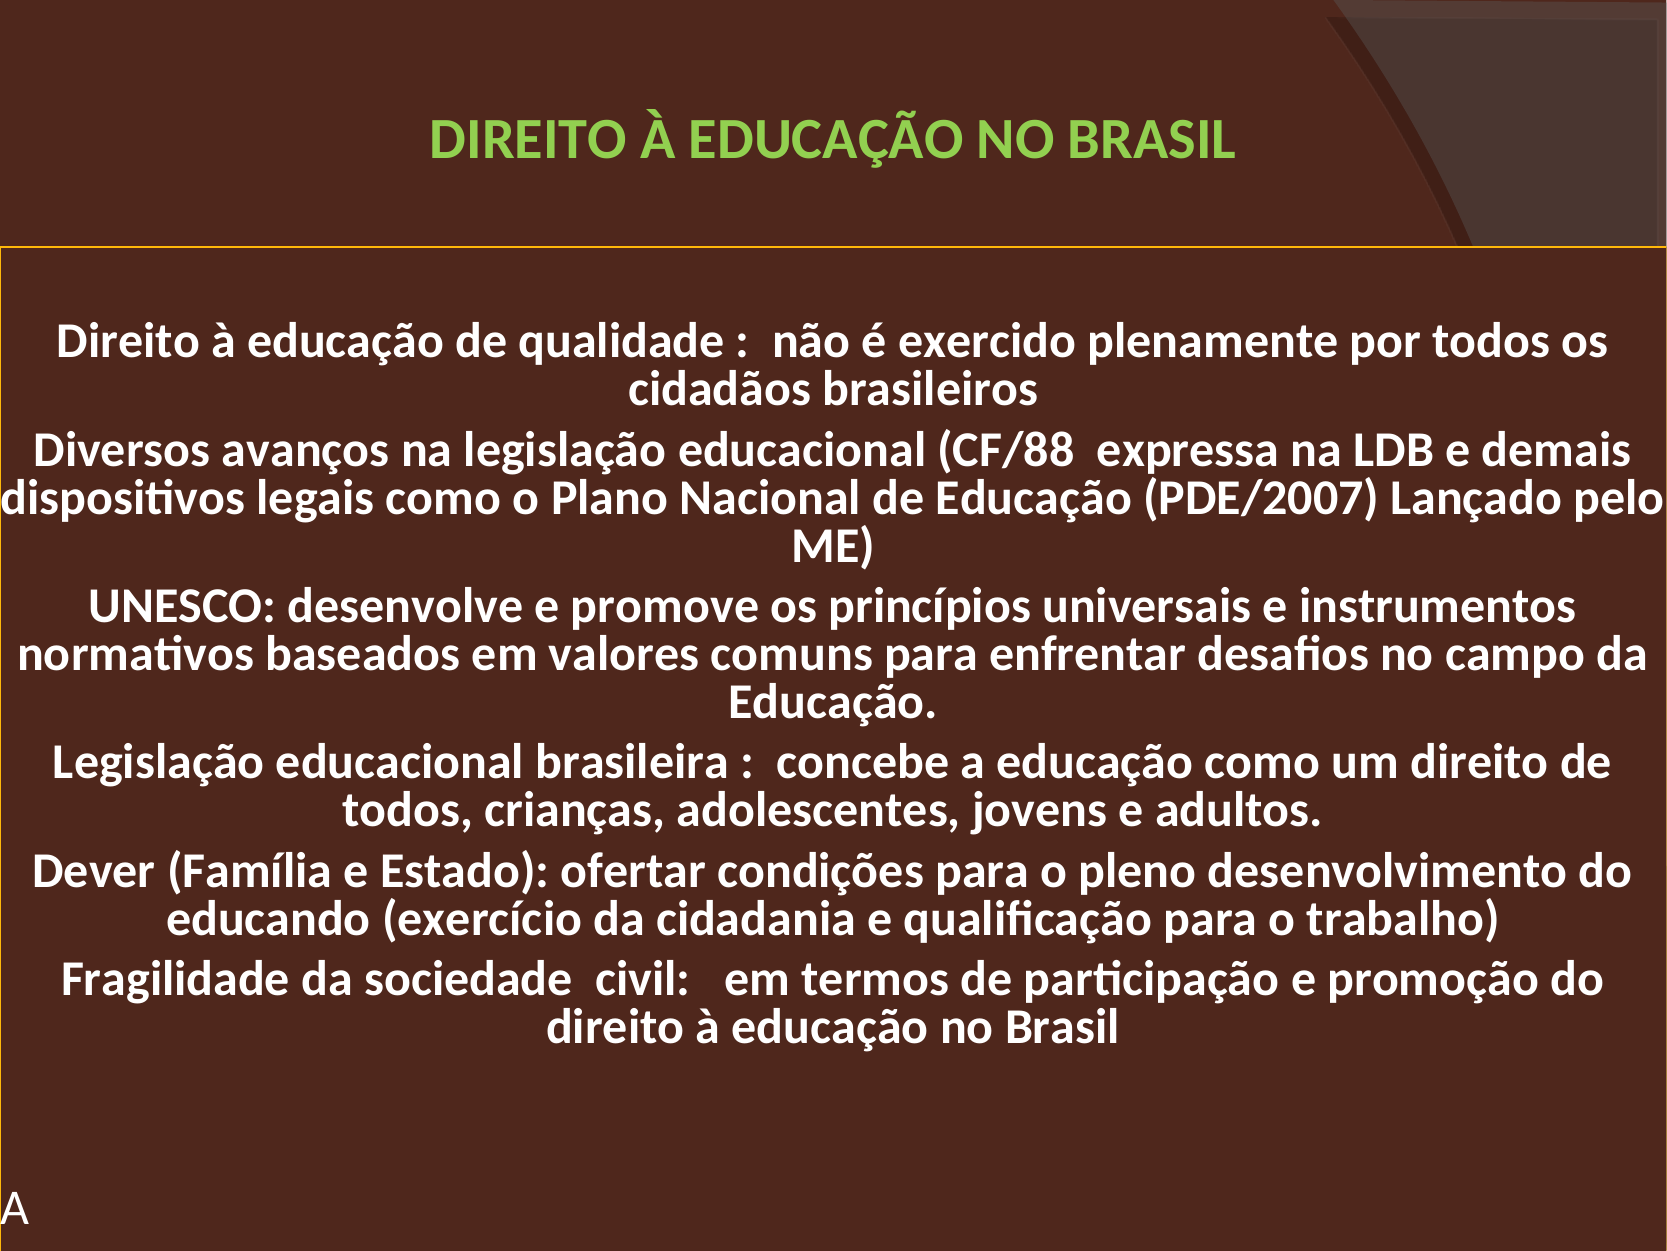

DIREITO À EDUCAÇÃO NO BRASIL
# Direito à educação de qualidade : não é exercido plenamente por todos os cidadãos brasileiros
Diversos avanços na legislação educacional (CF/88 expressa na LDB e demais dispositivos legais como o Plano Nacional de Educação (PDE/2007) Lançado pelo ME)
UNESCO: desenvolve e promove os princípios universais e instrumentos normativos baseados em valores comuns para enfrentar desafios no campo da Educação.
Legislação educacional brasileira : concebe a educação como um direito de todos, crianças, adolescentes, jovens e adultos.
Dever (Família e Estado): ofertar condições para o pleno desenvolvimento do educando (exercício da cidadania e qualificação para o trabalho)
Fragilidade da sociedade civil: em termos de participação e promoção do direito à educação no Brasil
A